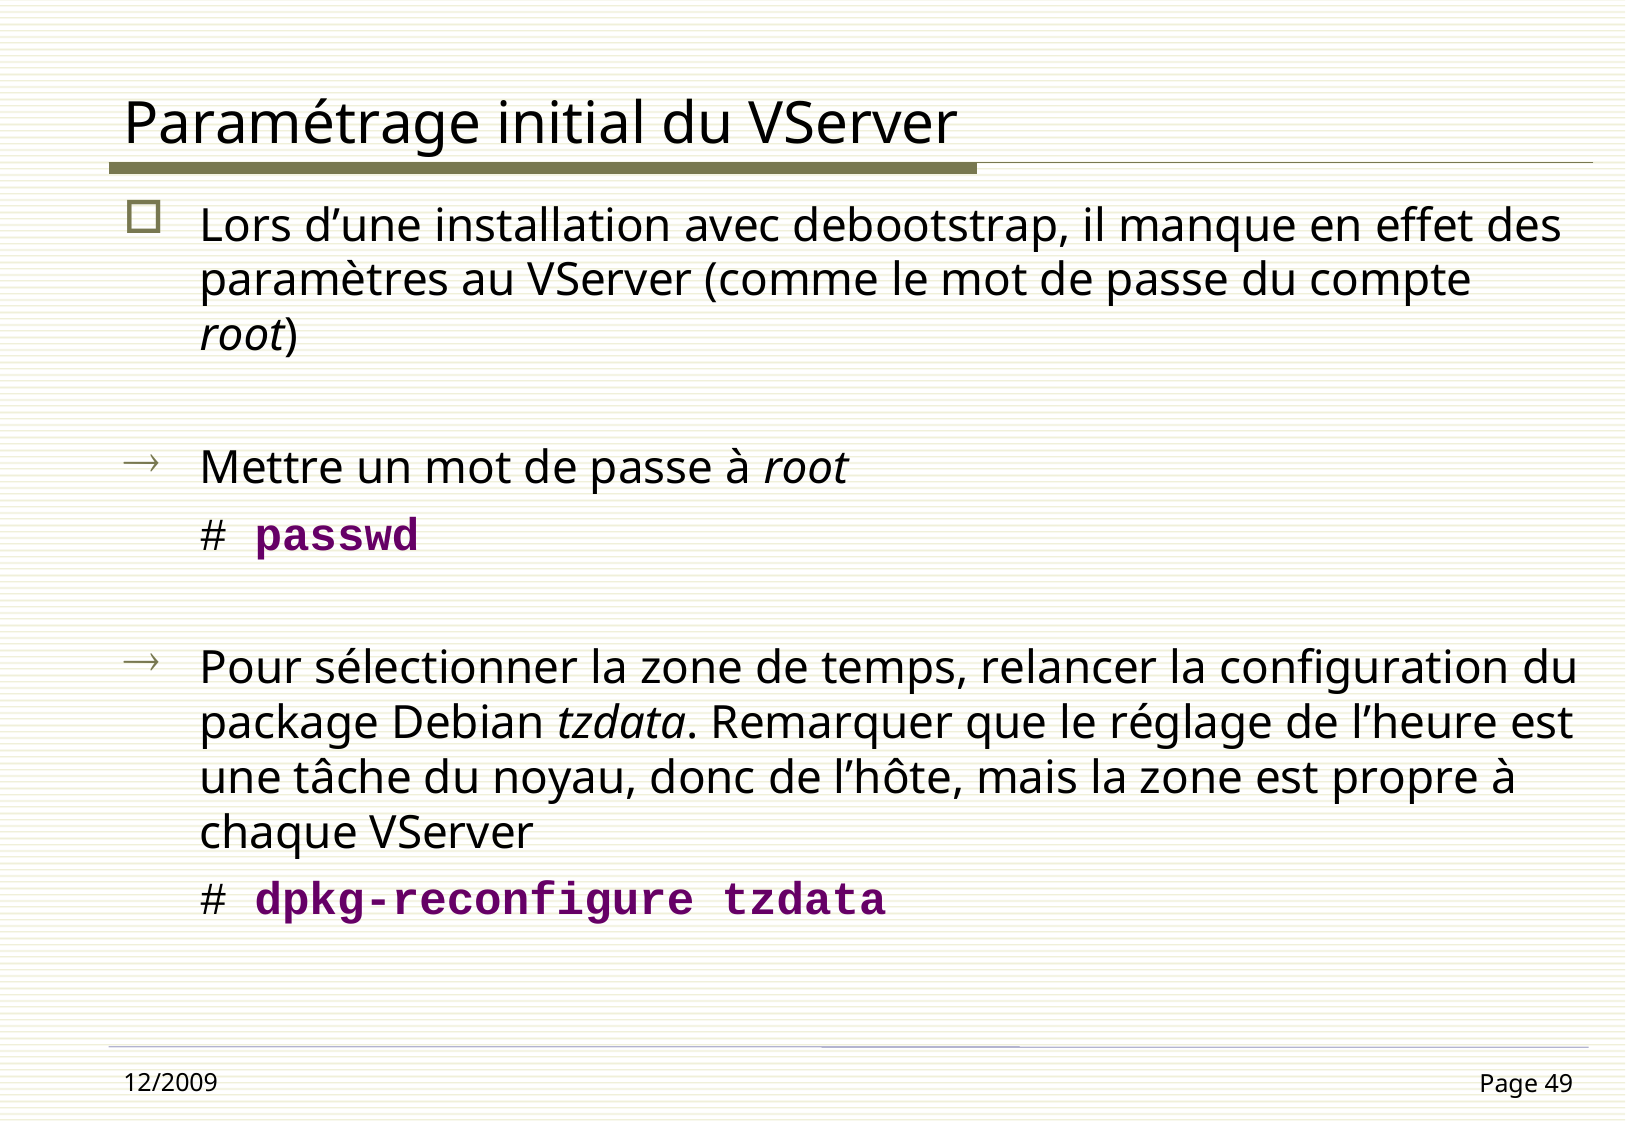

# Paramétrage initial du VServer
Lors d’une installation avec debootstrap, il manque en effet des paramètres au VServer (comme le mot de passe du compte root)‏
Mettre un mot de passe à root
	# passwd
Pour sélectionner la zone de temps, relancer la configuration du package Debian tzdata. Remarquer que le réglage de l’heure est une tâche du noyau, donc de l’hôte, mais la zone est propre à chaque VServer
	# dpkg-reconfigure tzdata
49